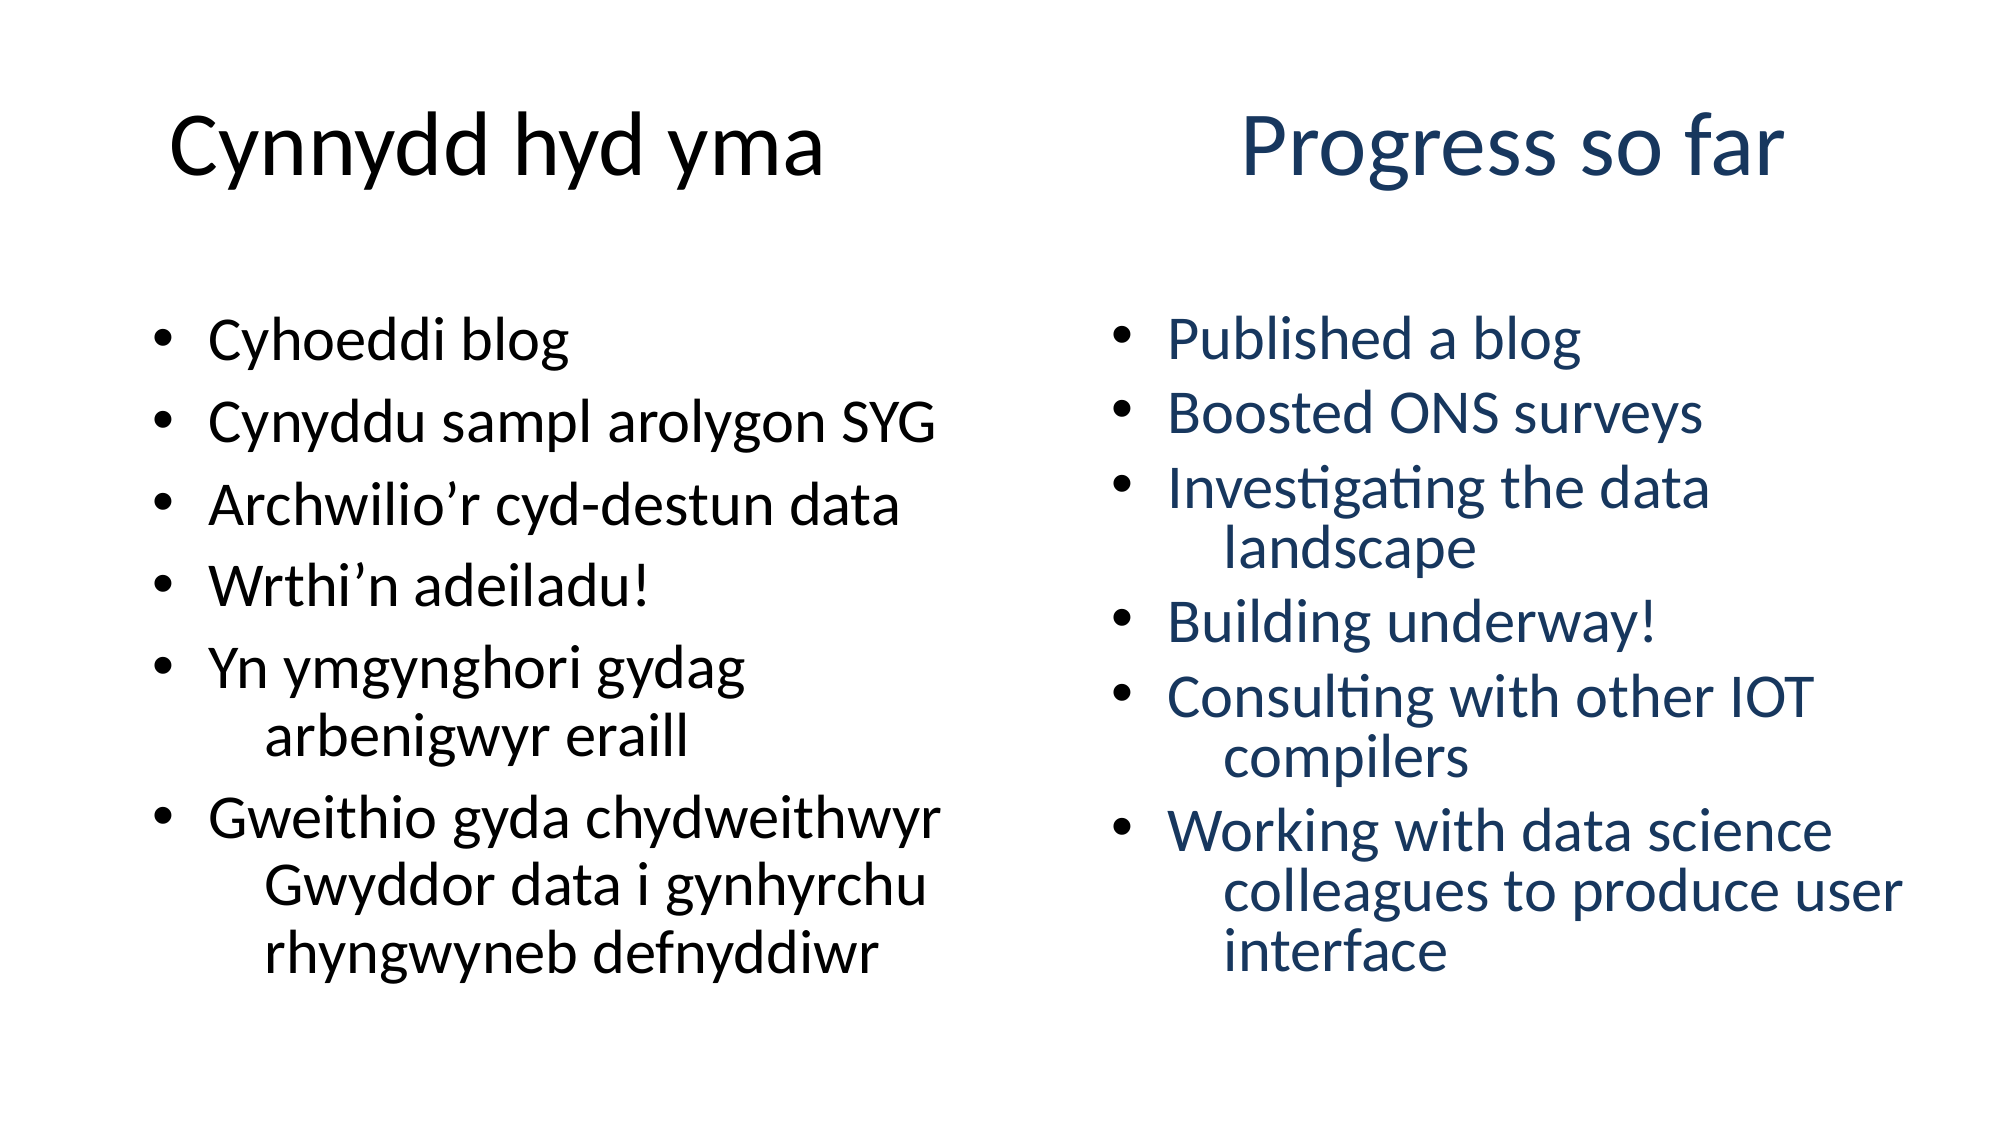

Cynnydd hyd yma
# Progress so far
Cyhoeddi blog
Cynyddu sampl arolygon SYG
Archwilio’r cyd-destun data
Wrthi’n adeiladu!
Yn ymgynghori gydag arbenigwyr eraill
Gweithio gyda chydweithwyr Gwyddor data i gynhyrchu rhyngwyneb defnyddiwr
Published a blog
Boosted ONS surveys
Investigating the data landscape
Building underway!
Consulting with other IOT compilers
Working with data science colleagues to produce user interface